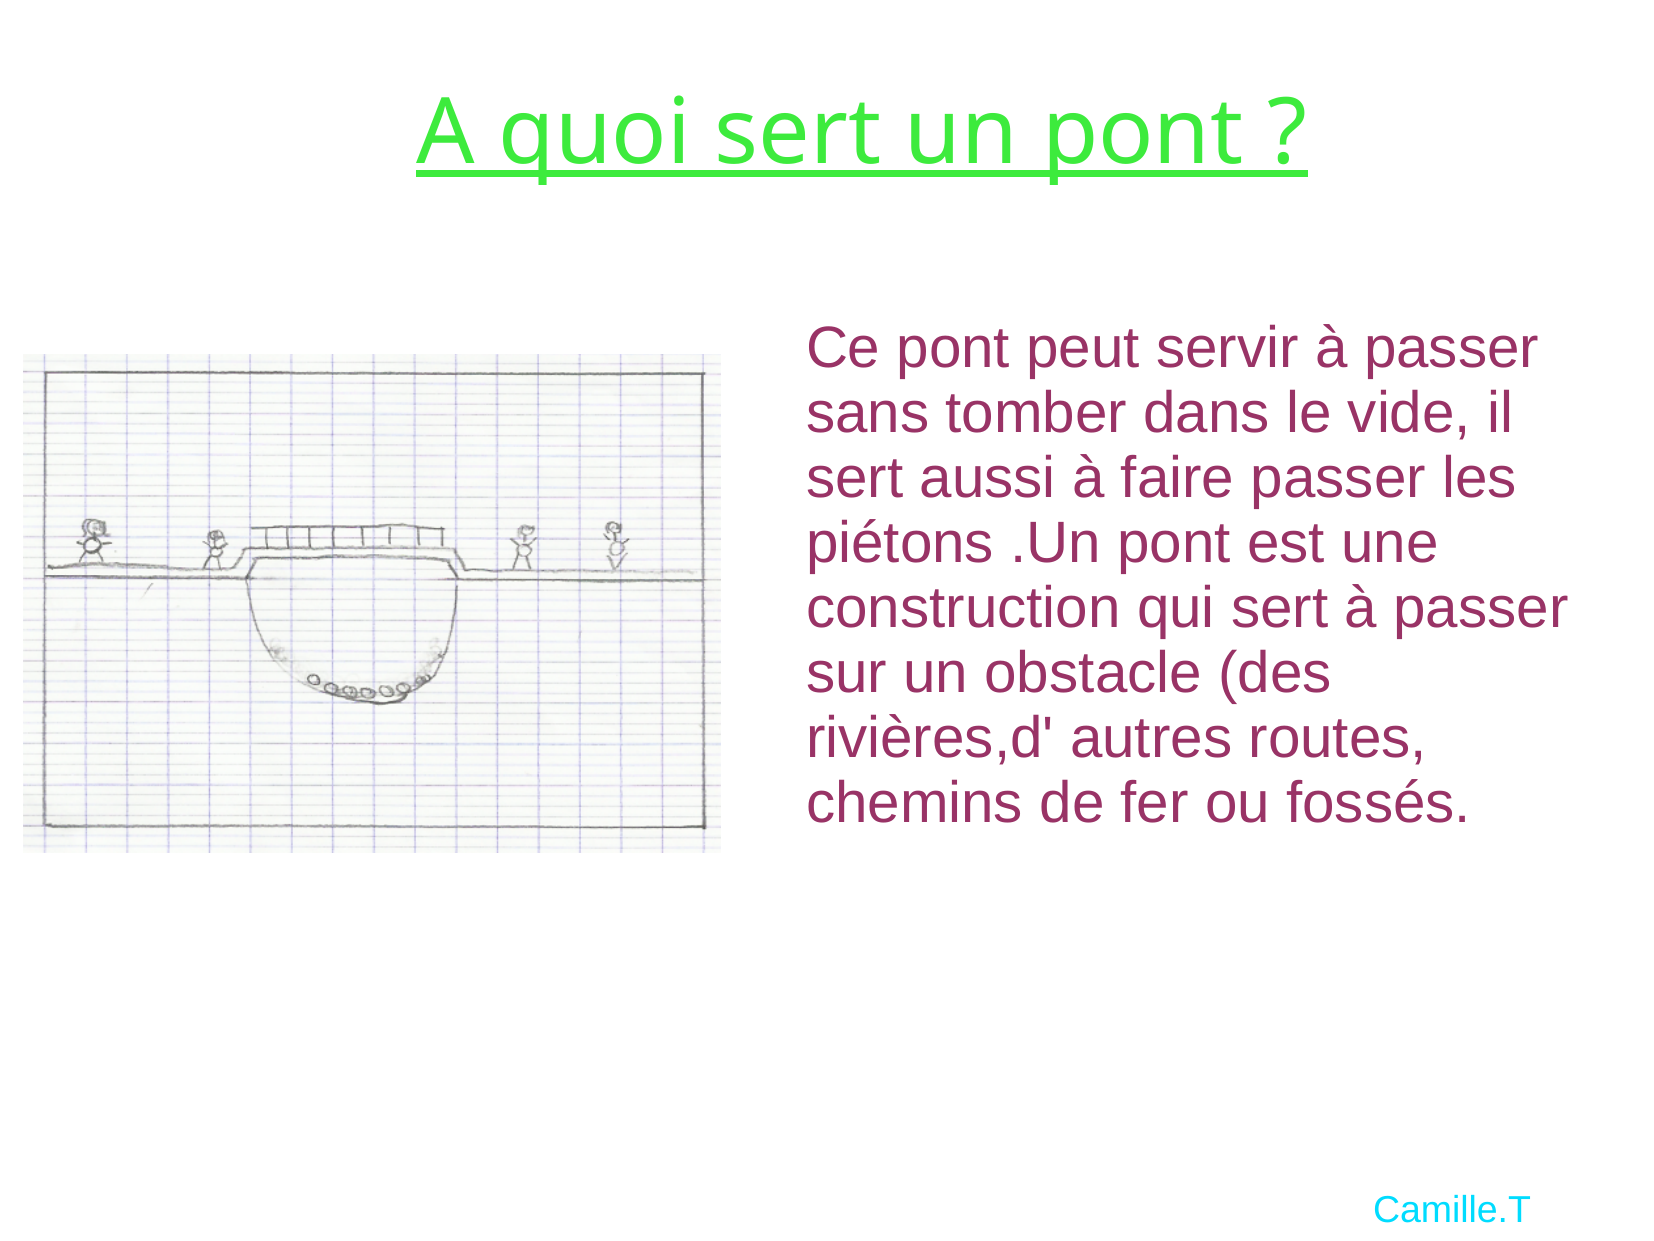

A quoi sert un pont ?
Ce pont peut servir à passer sans tomber dans le vide, il sert aussi à faire passer les piétons .Un pont est une construction qui sert à passer sur un obstacle (des rivières,d' autres routes, chemins de fer ou fossés.
Camille.T